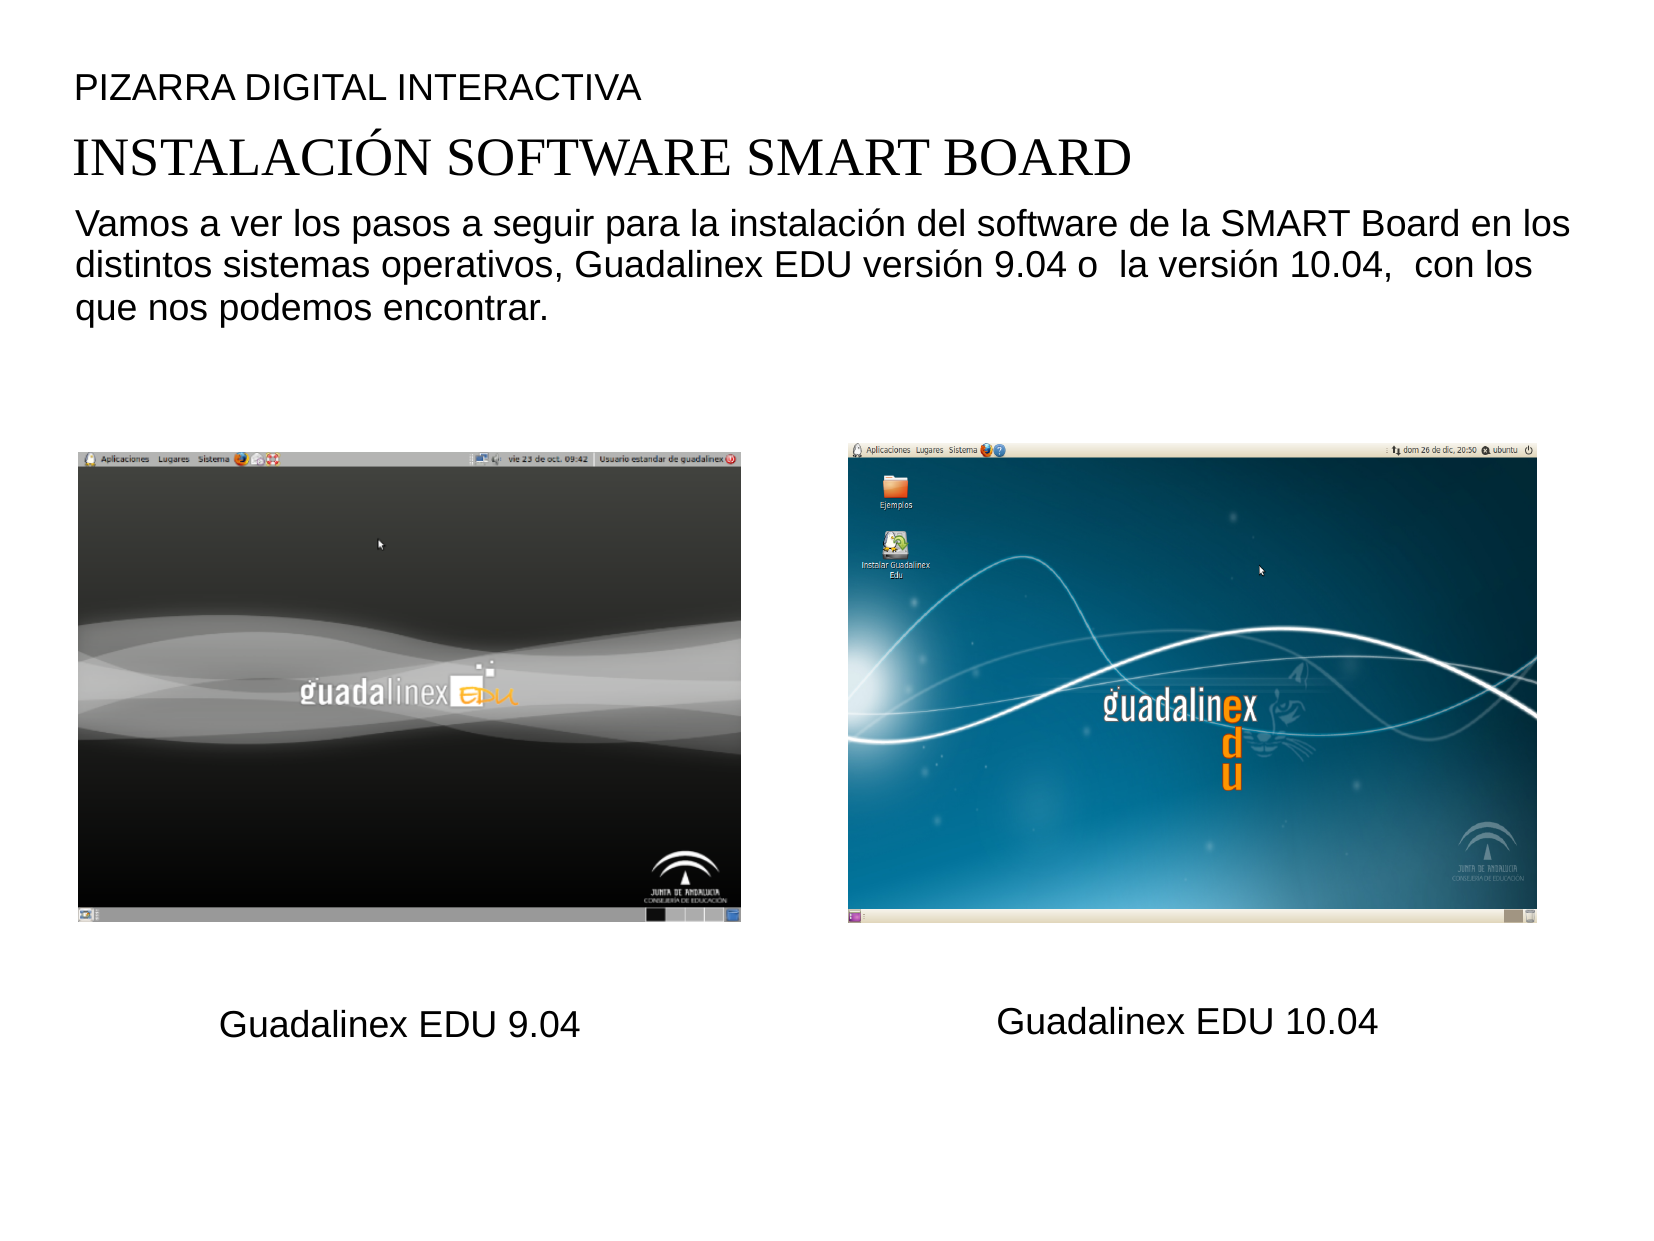

PIZARRA DIGITAL INTERACTIVA
INSTALACIÓN SOFTWARE SMART BOARD
Vamos a ver los pasos a seguir para la instalación del software de la SMART Board en los distintos sistemas operativos, Guadalinex EDU versión 9.04 o la versión 10.04, con los que nos podemos encontrar.
Guadalinex EDU 10.04
Guadalinex EDU 9.04